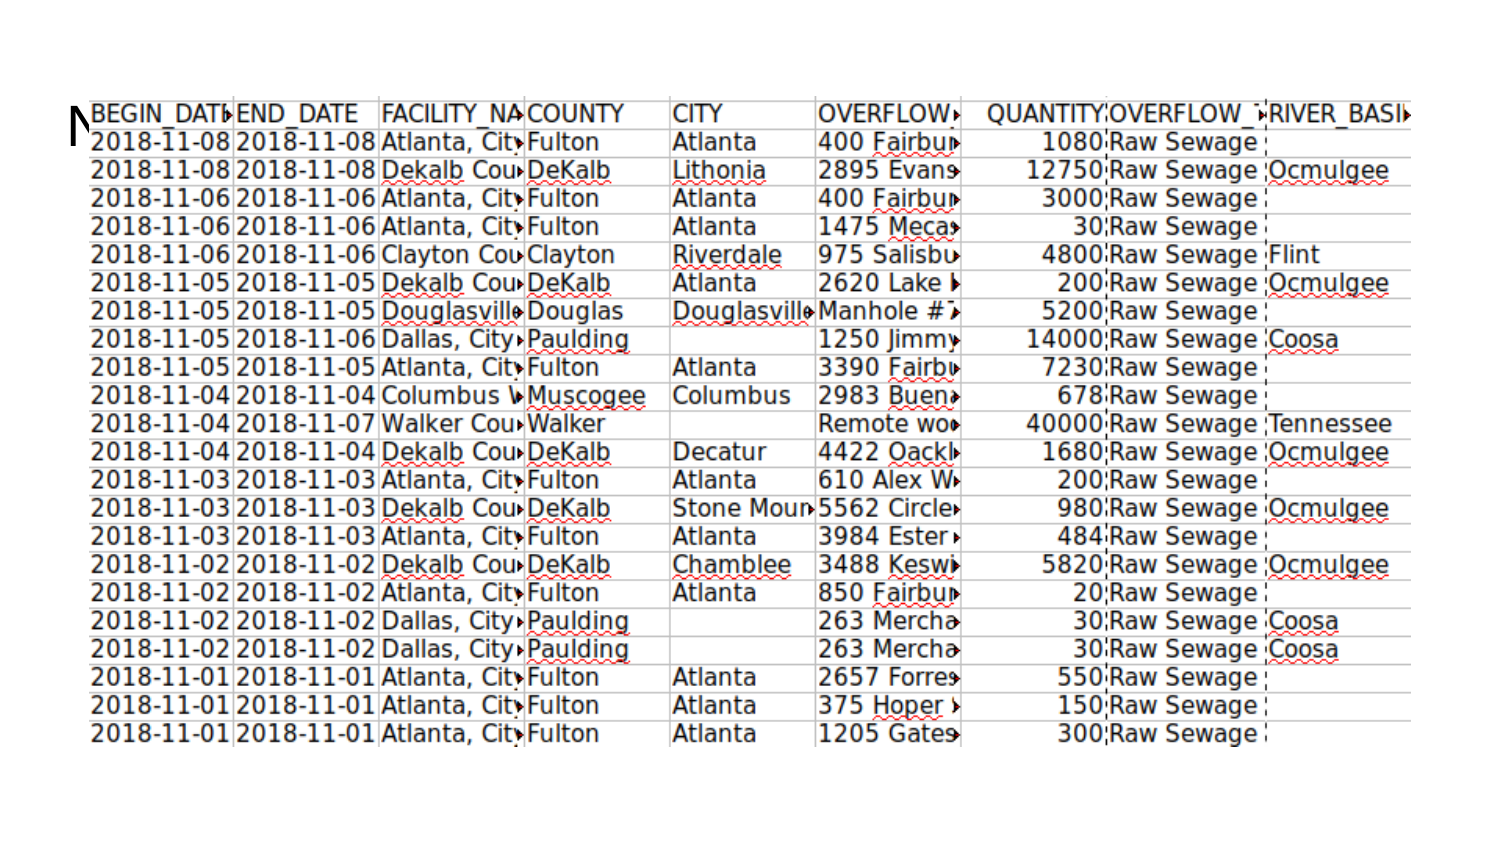

# November 1-13, 2018, spills from GA-EPD